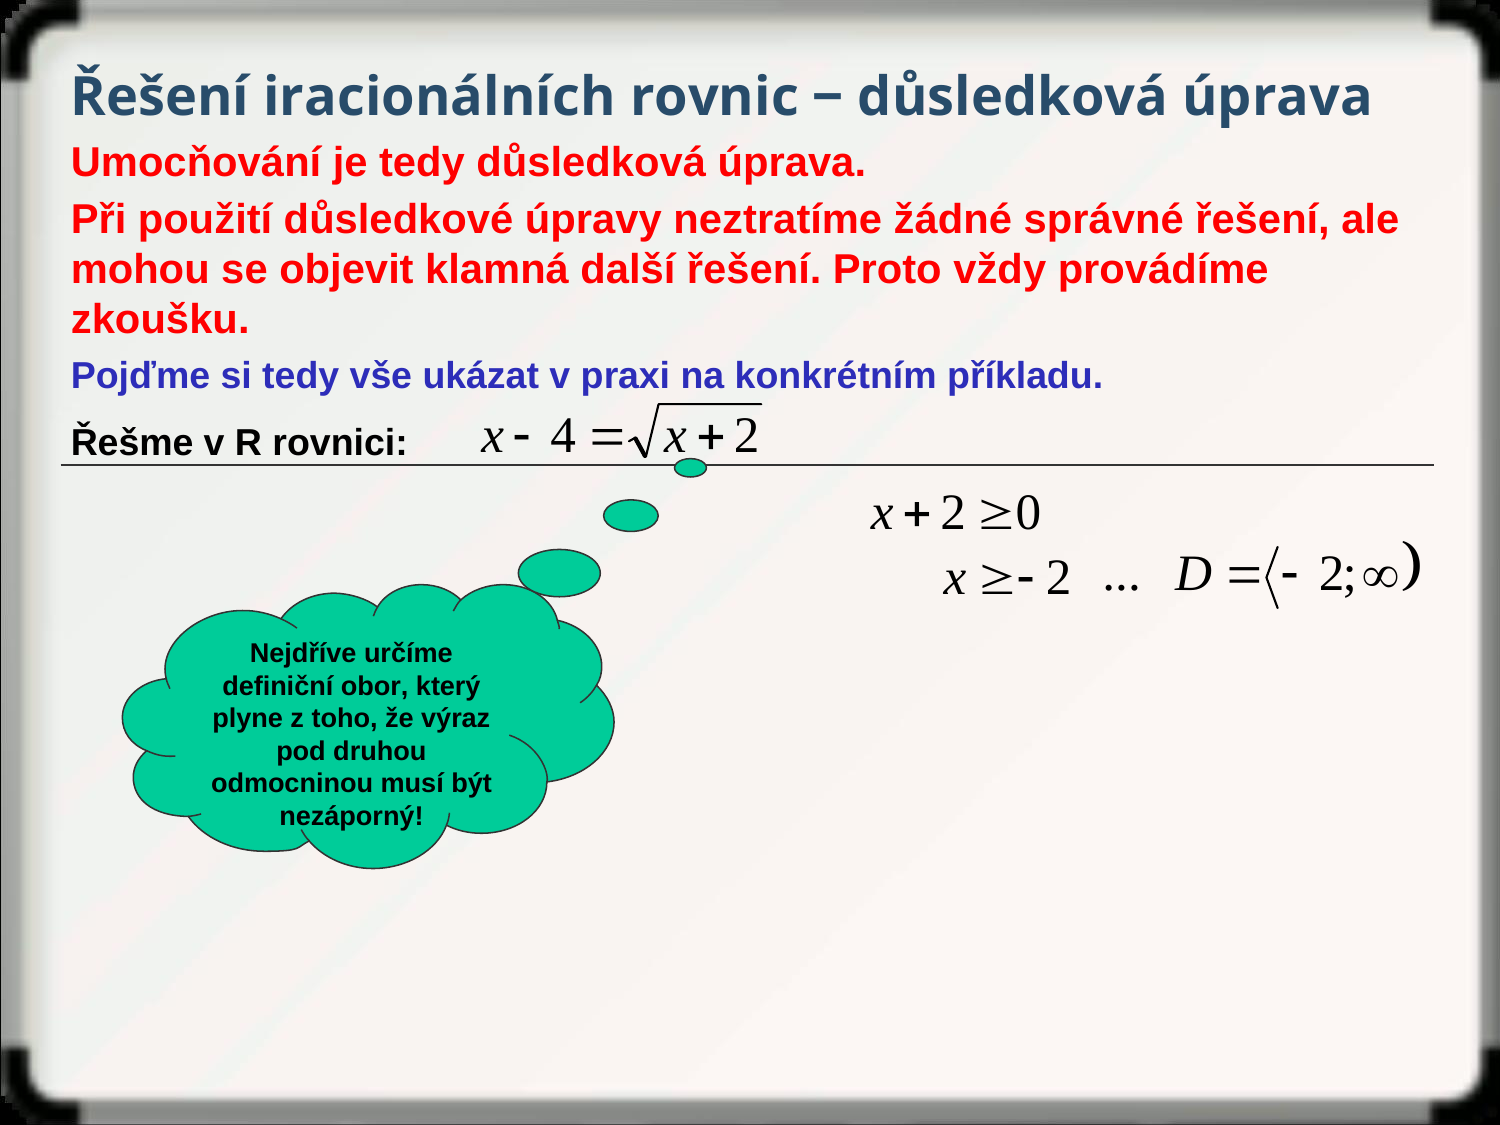

Řešení iracionálních rovnic ‒ důsledková úprava
Umocňování je tedy důsledková úprava.
Při použití důsledkové úpravy neztratíme žádné správné řešení, ale mohou se objevit klamná další řešení. Proto vždy provádíme zkoušku.
Pojďme si tedy vše ukázat v praxi na konkrétním příkladu.
Řešme v R rovnici:
Nejdříve určíme definiční obor, který plyne z toho, že výraz pod druhou odmocninou musí být nezáporný!